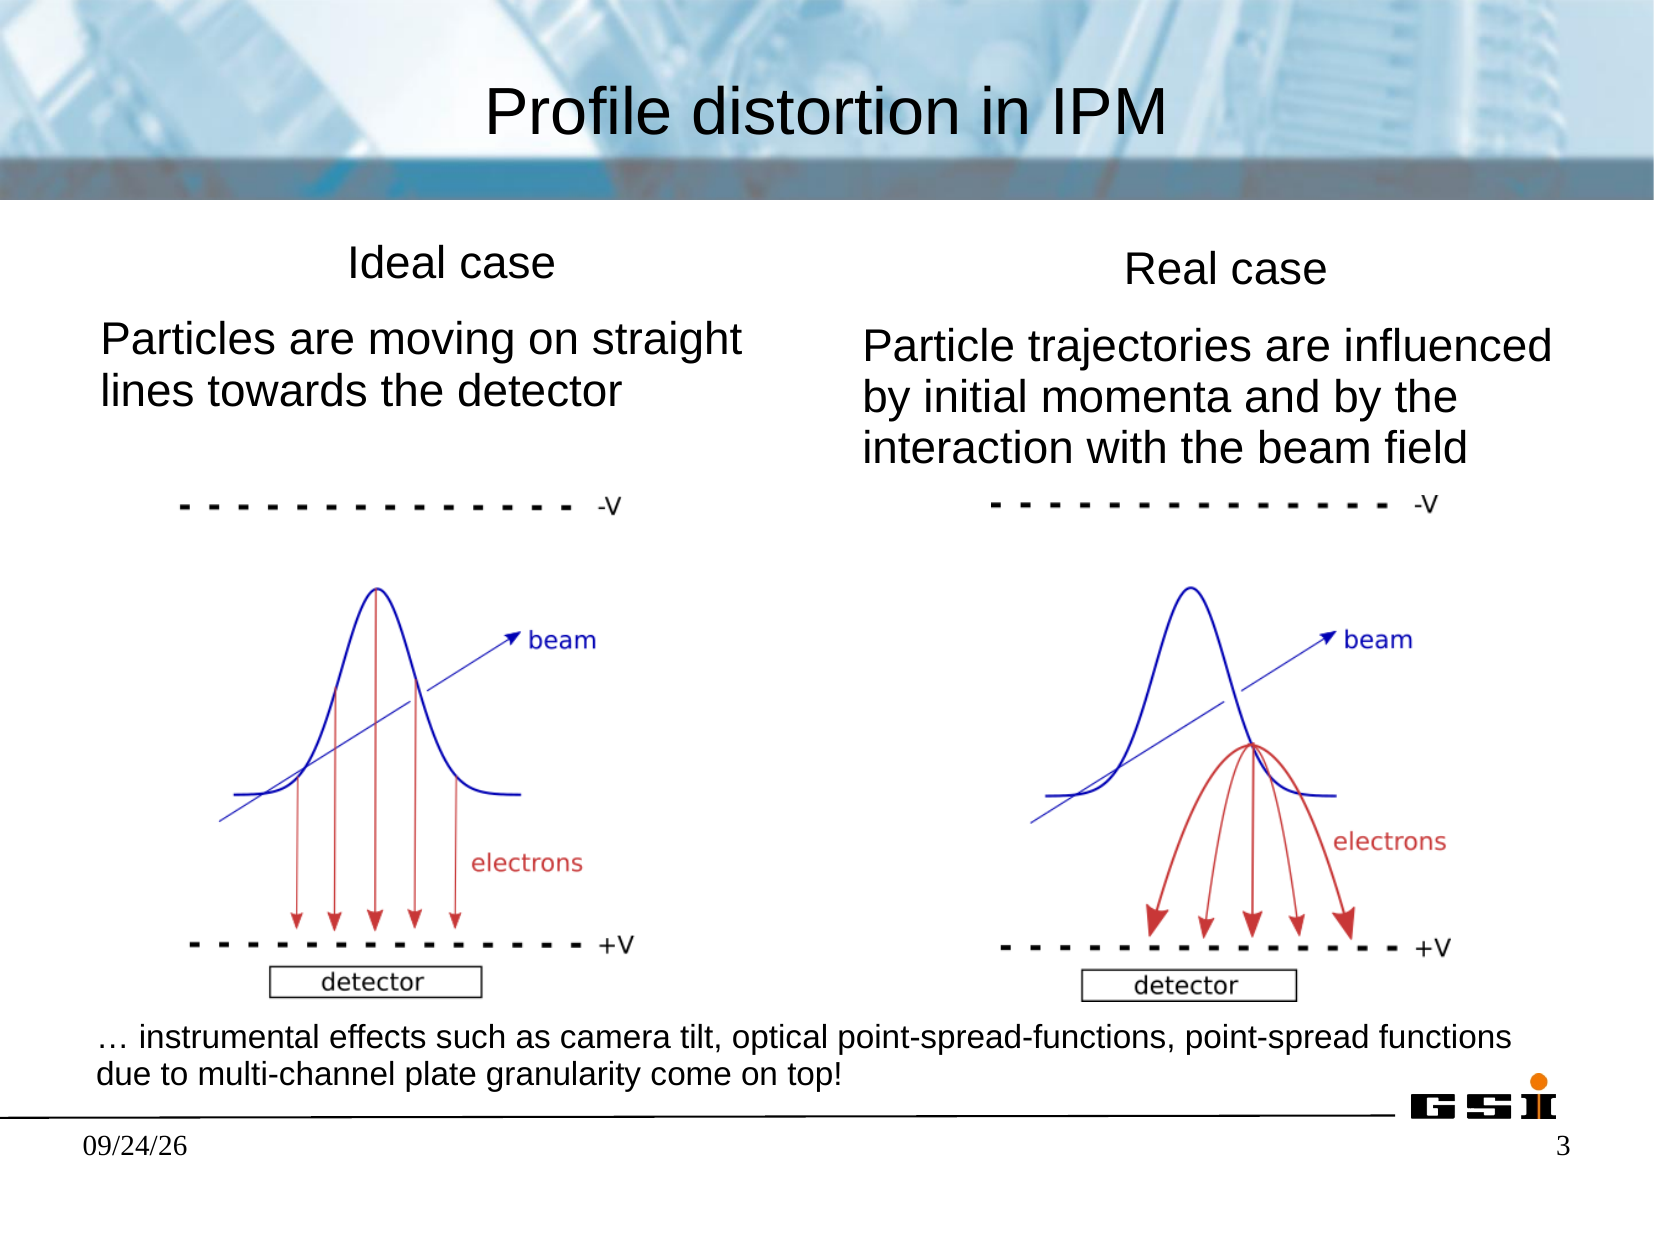

# Profile distortion in IPM
Ideal case
Particles are moving on straight lines towards the detector
Real case
Particle trajectories are influenced by initial momenta and by the interaction with the beam field
… instrumental effects such as camera tilt, optical point-spread-functions, point-spread functions due to multi-channel plate granularity come on top!
3